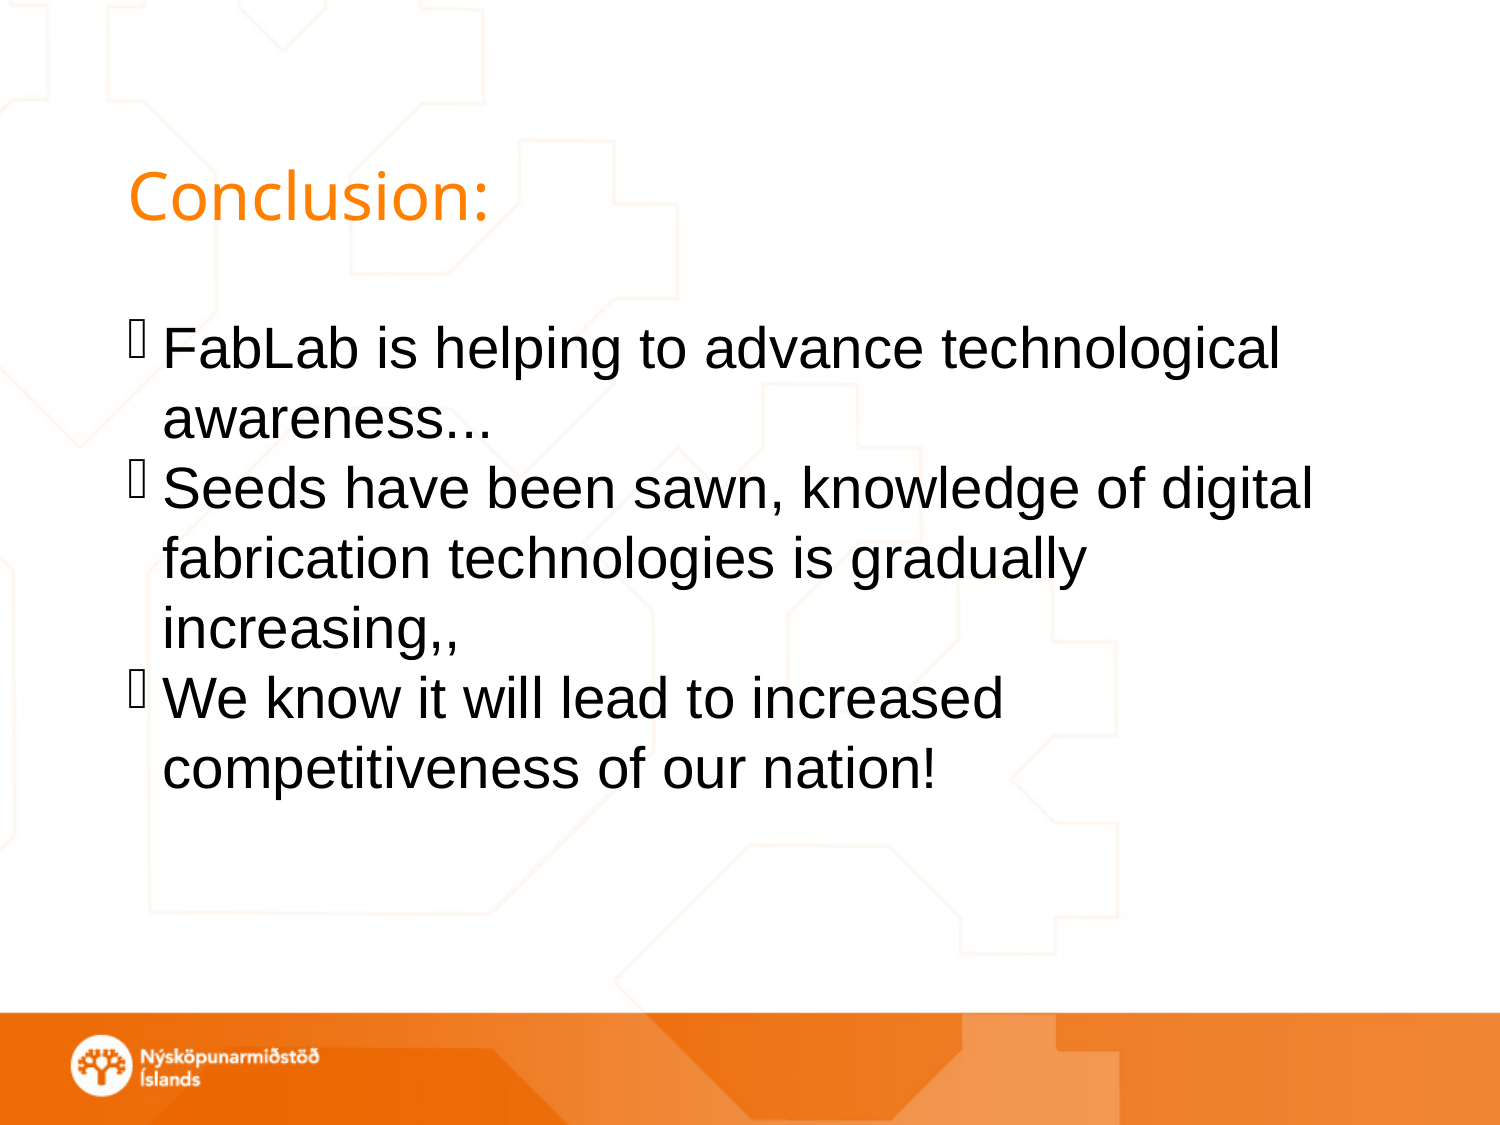

Conclusion:
FabLab is helping to advance technological awareness...
Seeds have been sawn, knowledge of digital fabrication technologies is gradually increasing,,
We know it will lead to increased competitiveness of our nation!